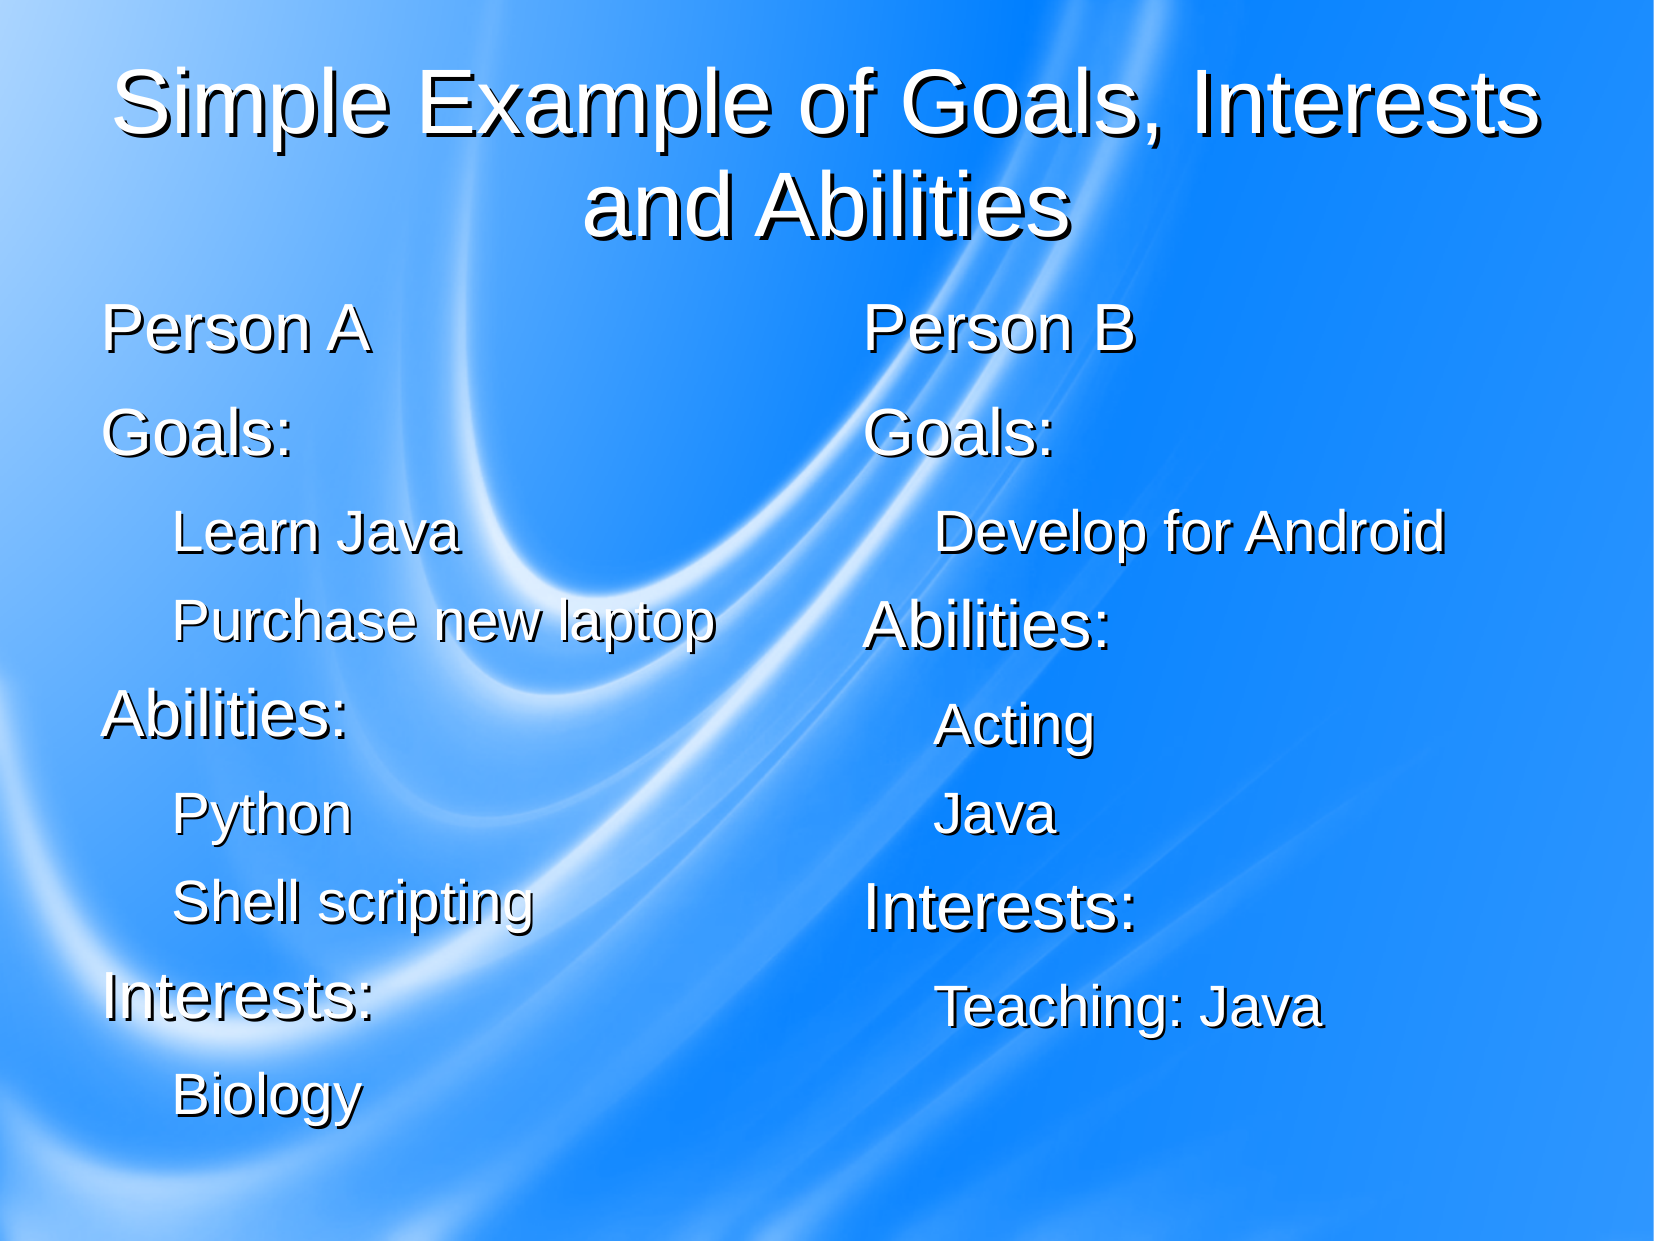

# Simple Example of Goals, Interests and Abilities
Person A
Goals:
Learn Java
Purchase new laptop
Abilities:
Python
Shell scripting
Interests:
Biology
Person B
Goals:
Develop for Android
Abilities:
Acting
Java
Interests:
Teaching: Java